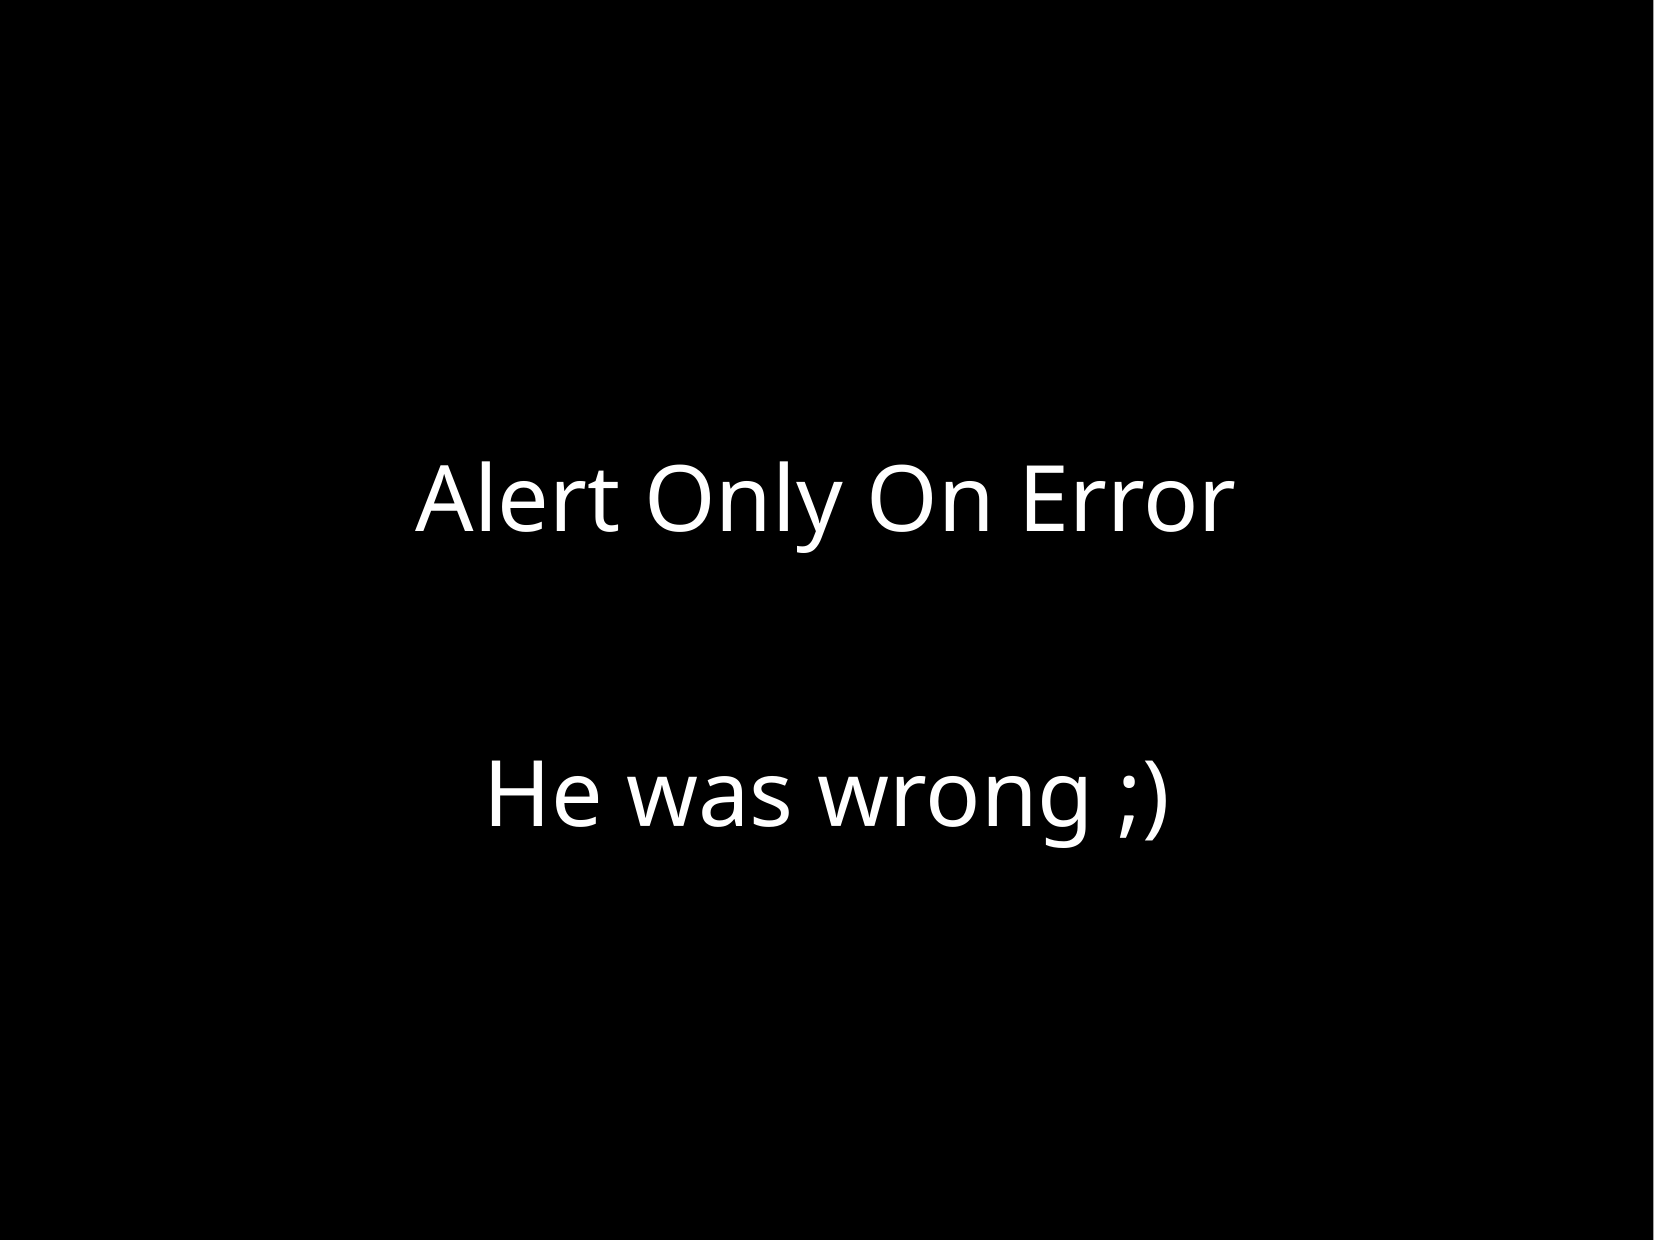

# Alert Only On Error
He was wrong ;)